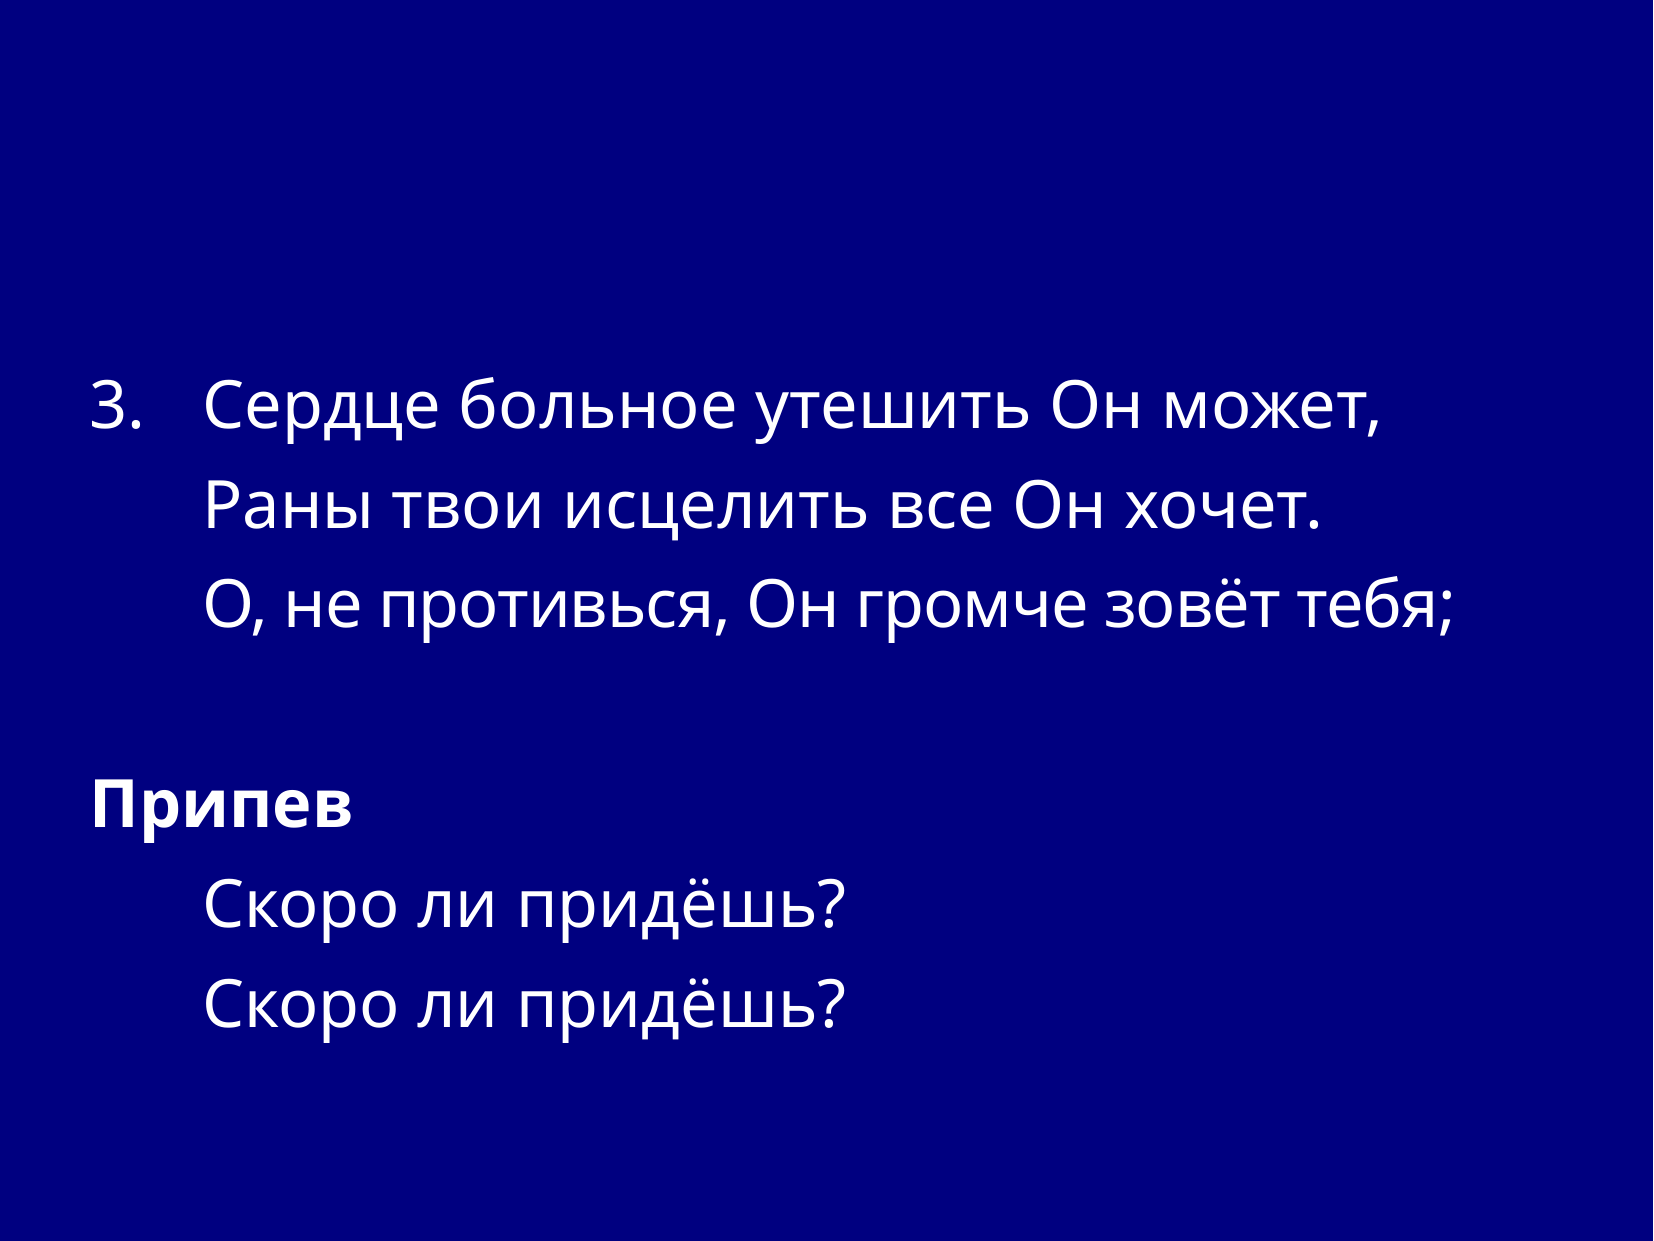

3.	Сердце больное утешить Он может,
	Раны твои исцелить все Он хочет.
	О, не противься, Он громче зовёт тебя;
Припев
	Скоро ли придёшь?
	Скоро ли придёшь?